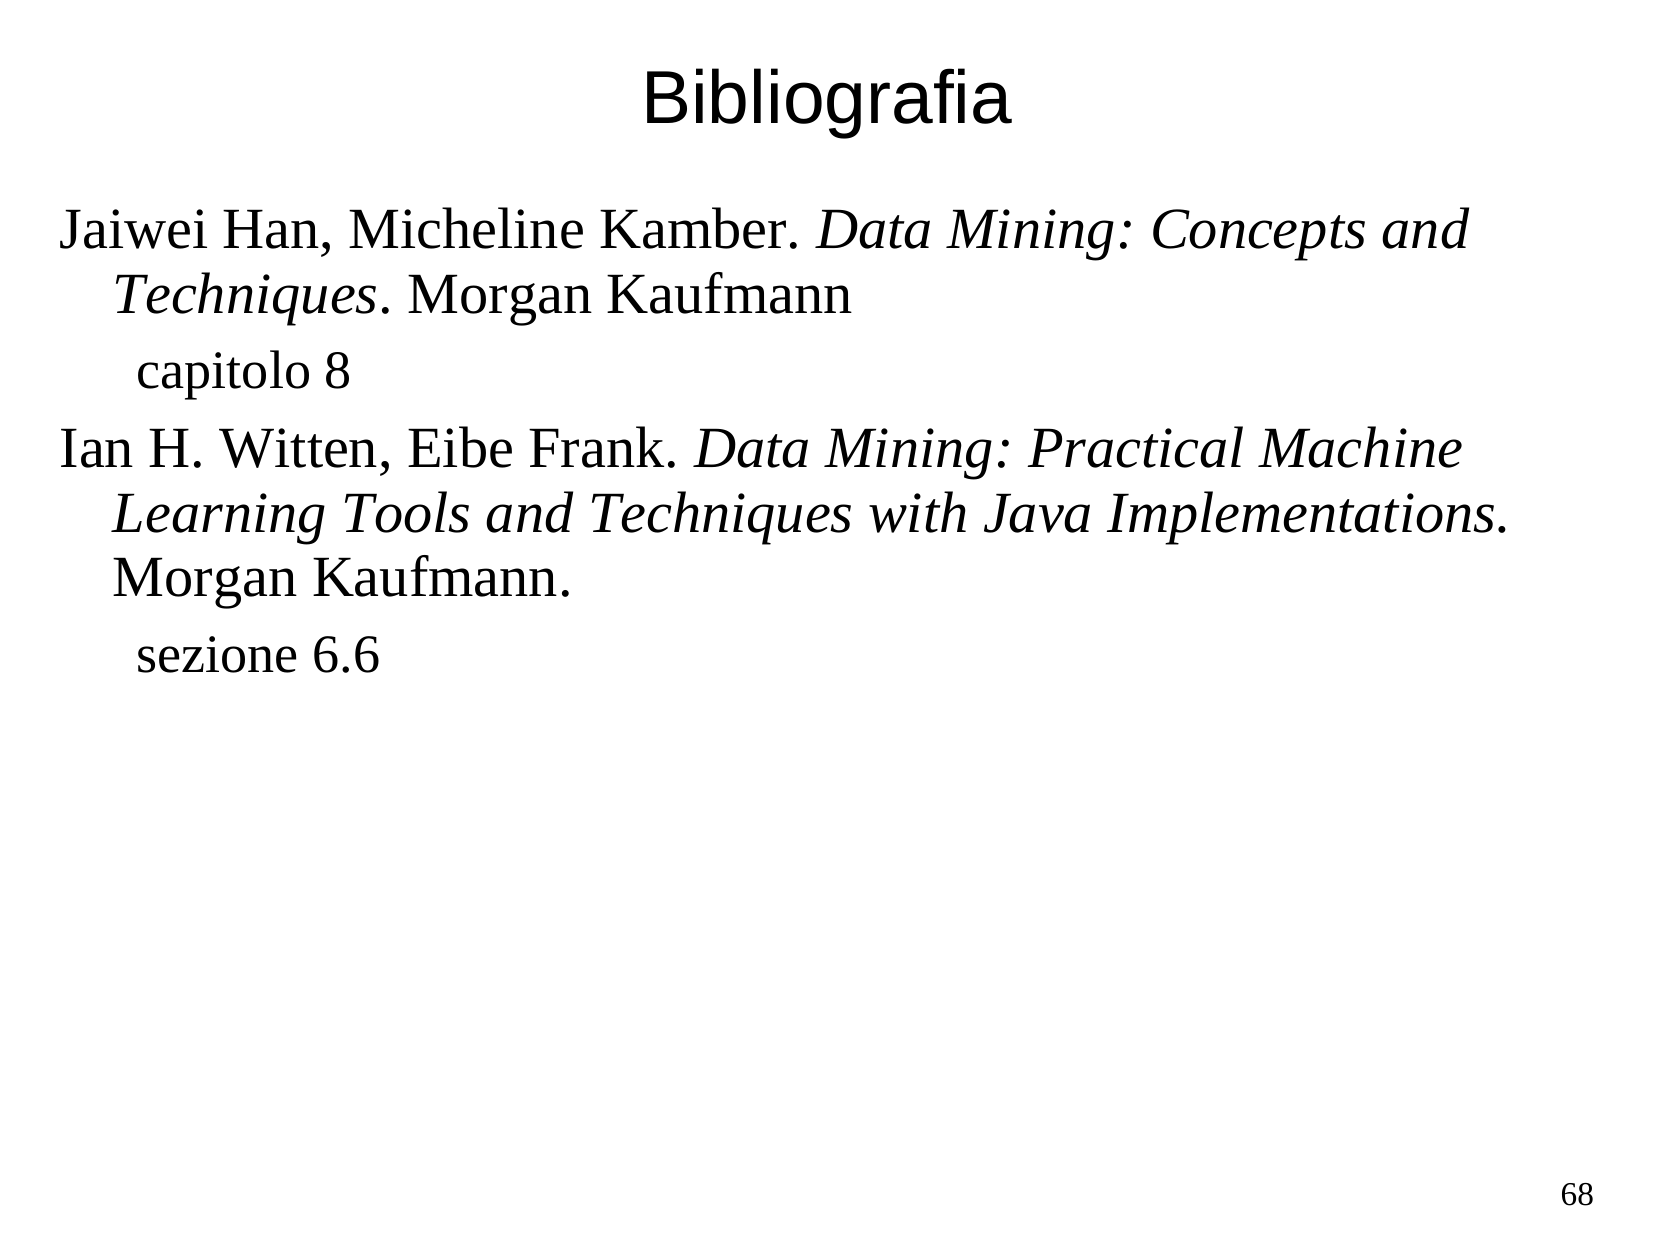

# Bibliografia
Jaiwei Han, Micheline Kamber. Data Mining: Concepts and Techniques. Morgan Kaufmann
capitolo 8
Ian H. Witten, Eibe Frank. Data Mining: Practical Machine Learning Tools and Techniques with Java Implementations. Morgan Kaufmann.
sezione 6.6